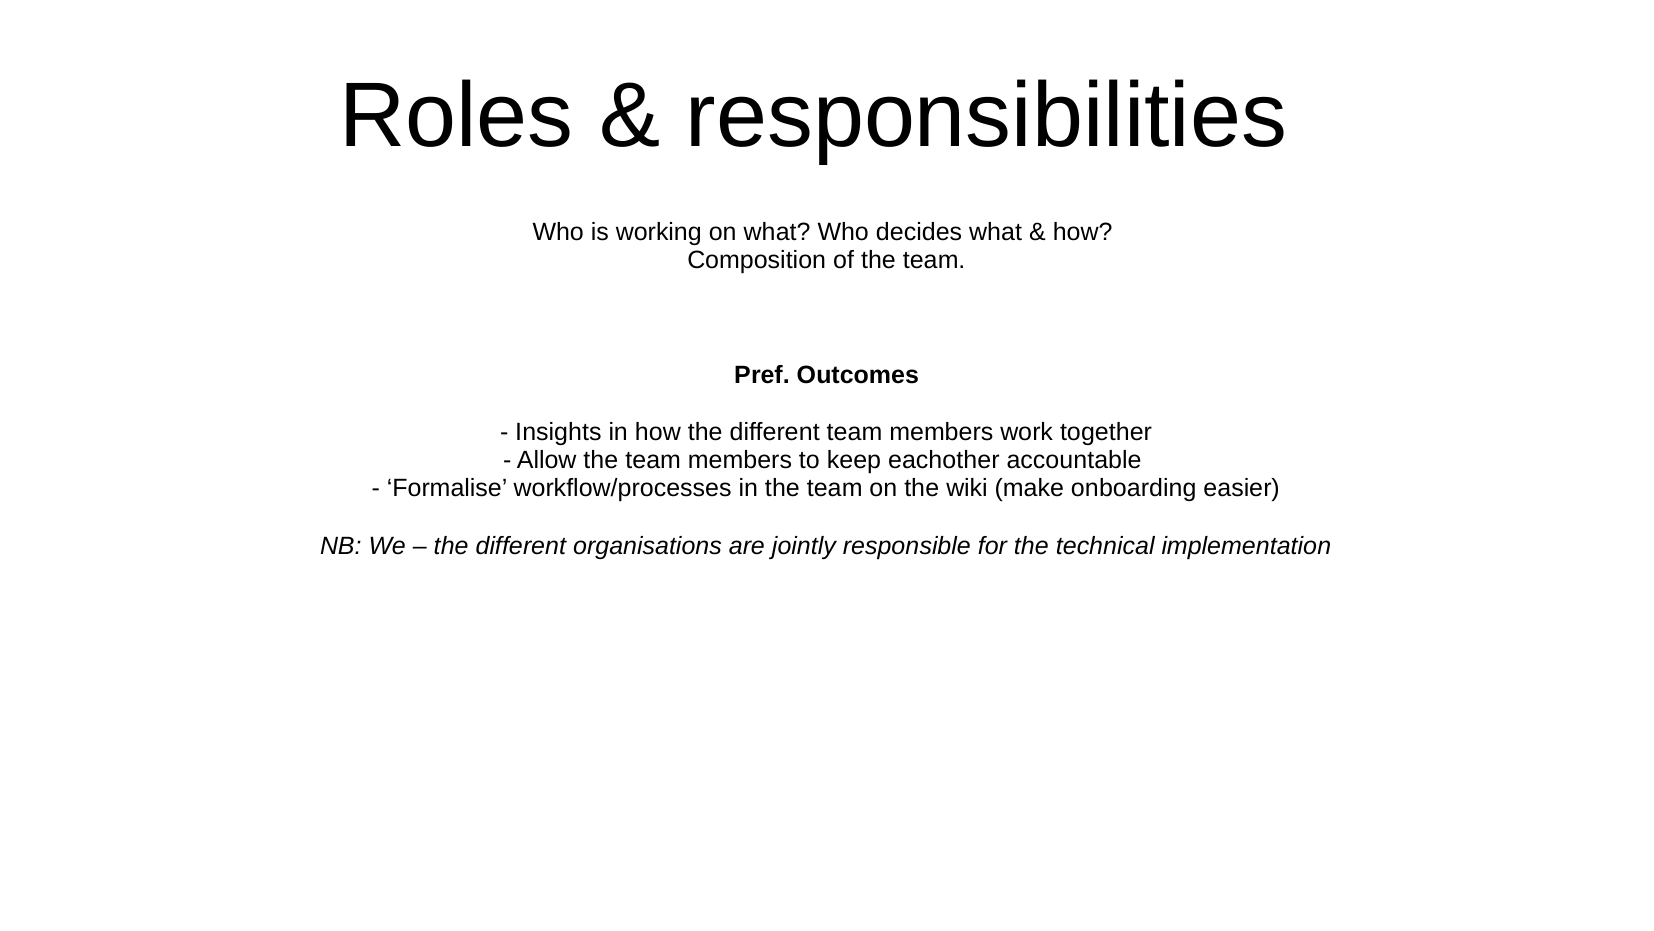

# Roles & responsibilities
Who is working on what? Who decides what & how?
Composition of the team.
Pref. Outcomes
- Insights in how the different team members work together
- Allow the team members to keep eachother accountable
- ‘Formalise’ workflow/processes in the team on the wiki (make onboarding easier)
NB: We – the different organisations are jointly responsible for the technical implementation